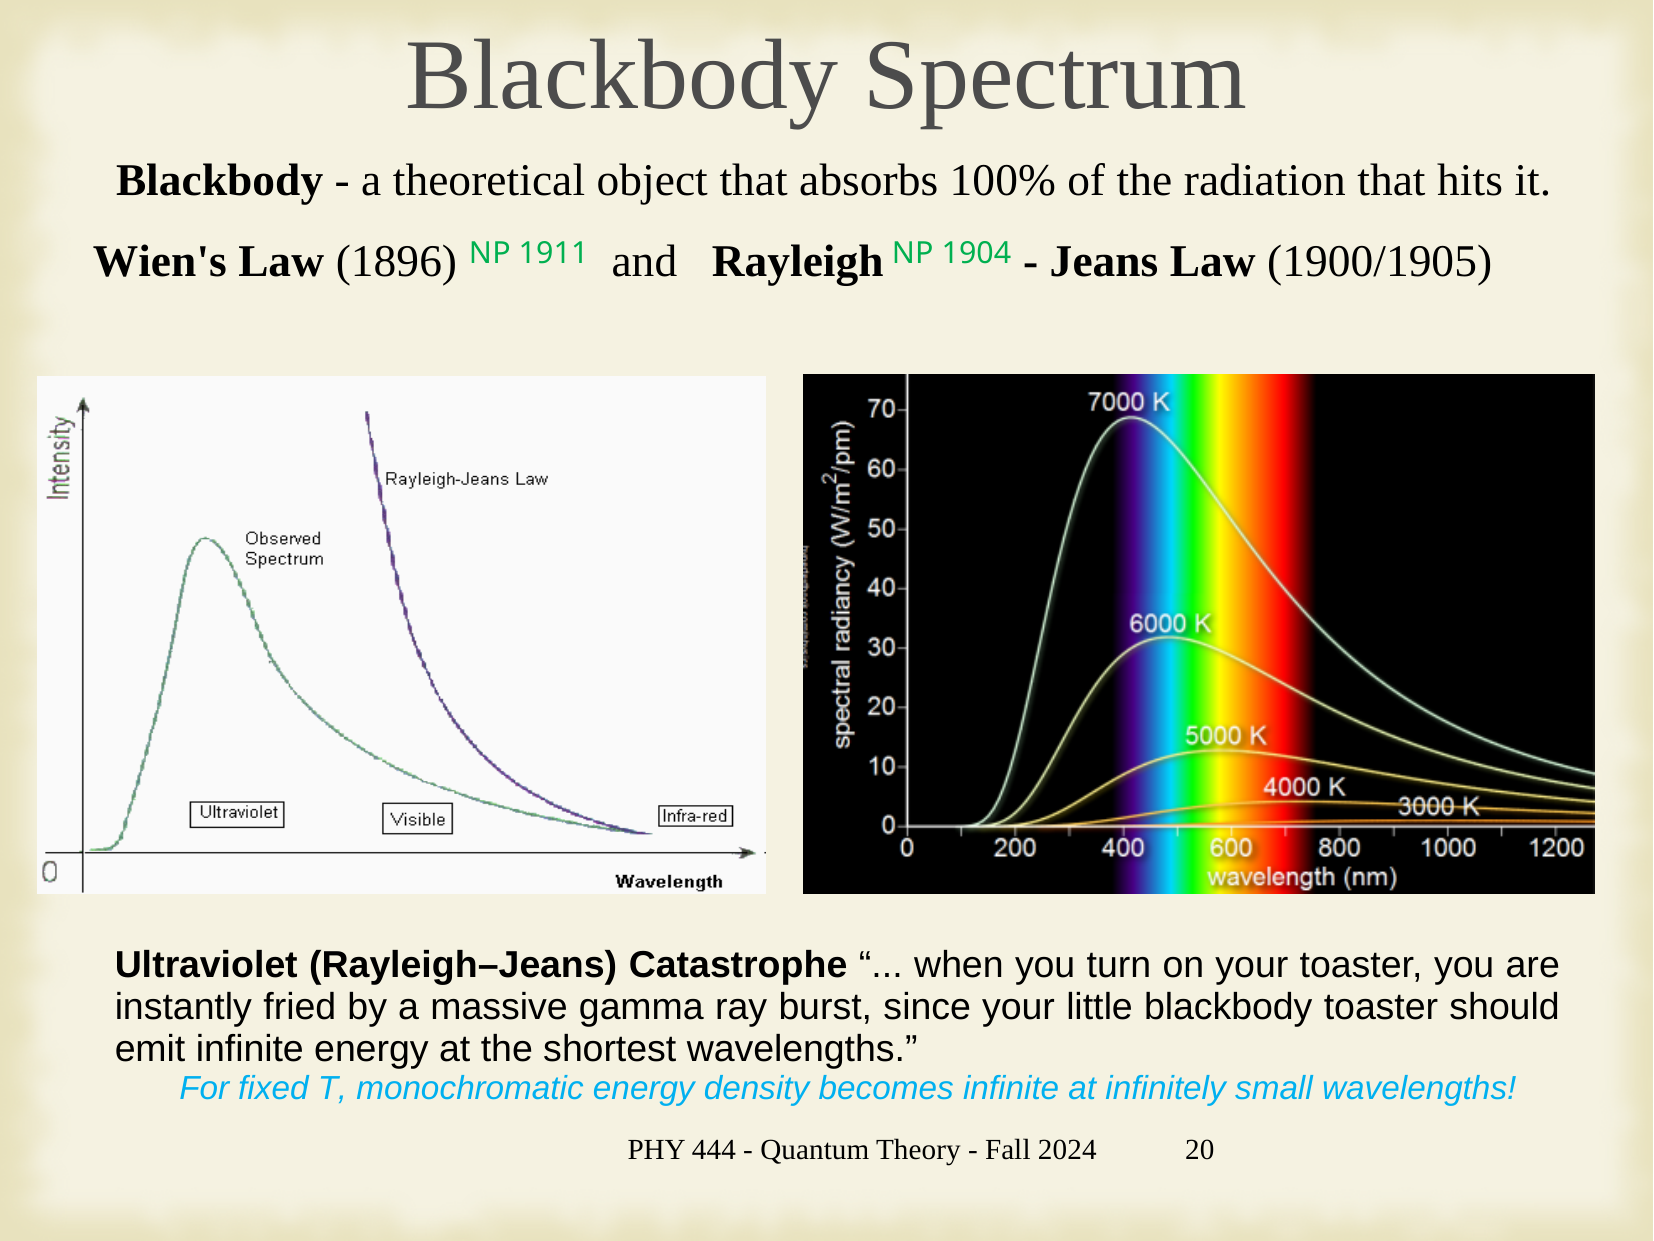

# Blackbody Spectrum
Blackbody - a theoretical object that absorbs 100% of the radiation that hits it.
 Wien's Law (1896) NP 1911 and Rayleigh NP 1904 - Jeans Law (1900/1905)
Ultraviolet (Rayleigh–Jeans) Catastrophe “... when you turn on your toaster, you are instantly fried by a massive gamma ray burst, since your little blackbody toaster should emit infinite energy at the shortest wavelengths.”
 For fixed T, monochromatic energy density becomes infinite at infinitely small wavelengths!
PHY 444 - Quantum Theory - Fall 2024